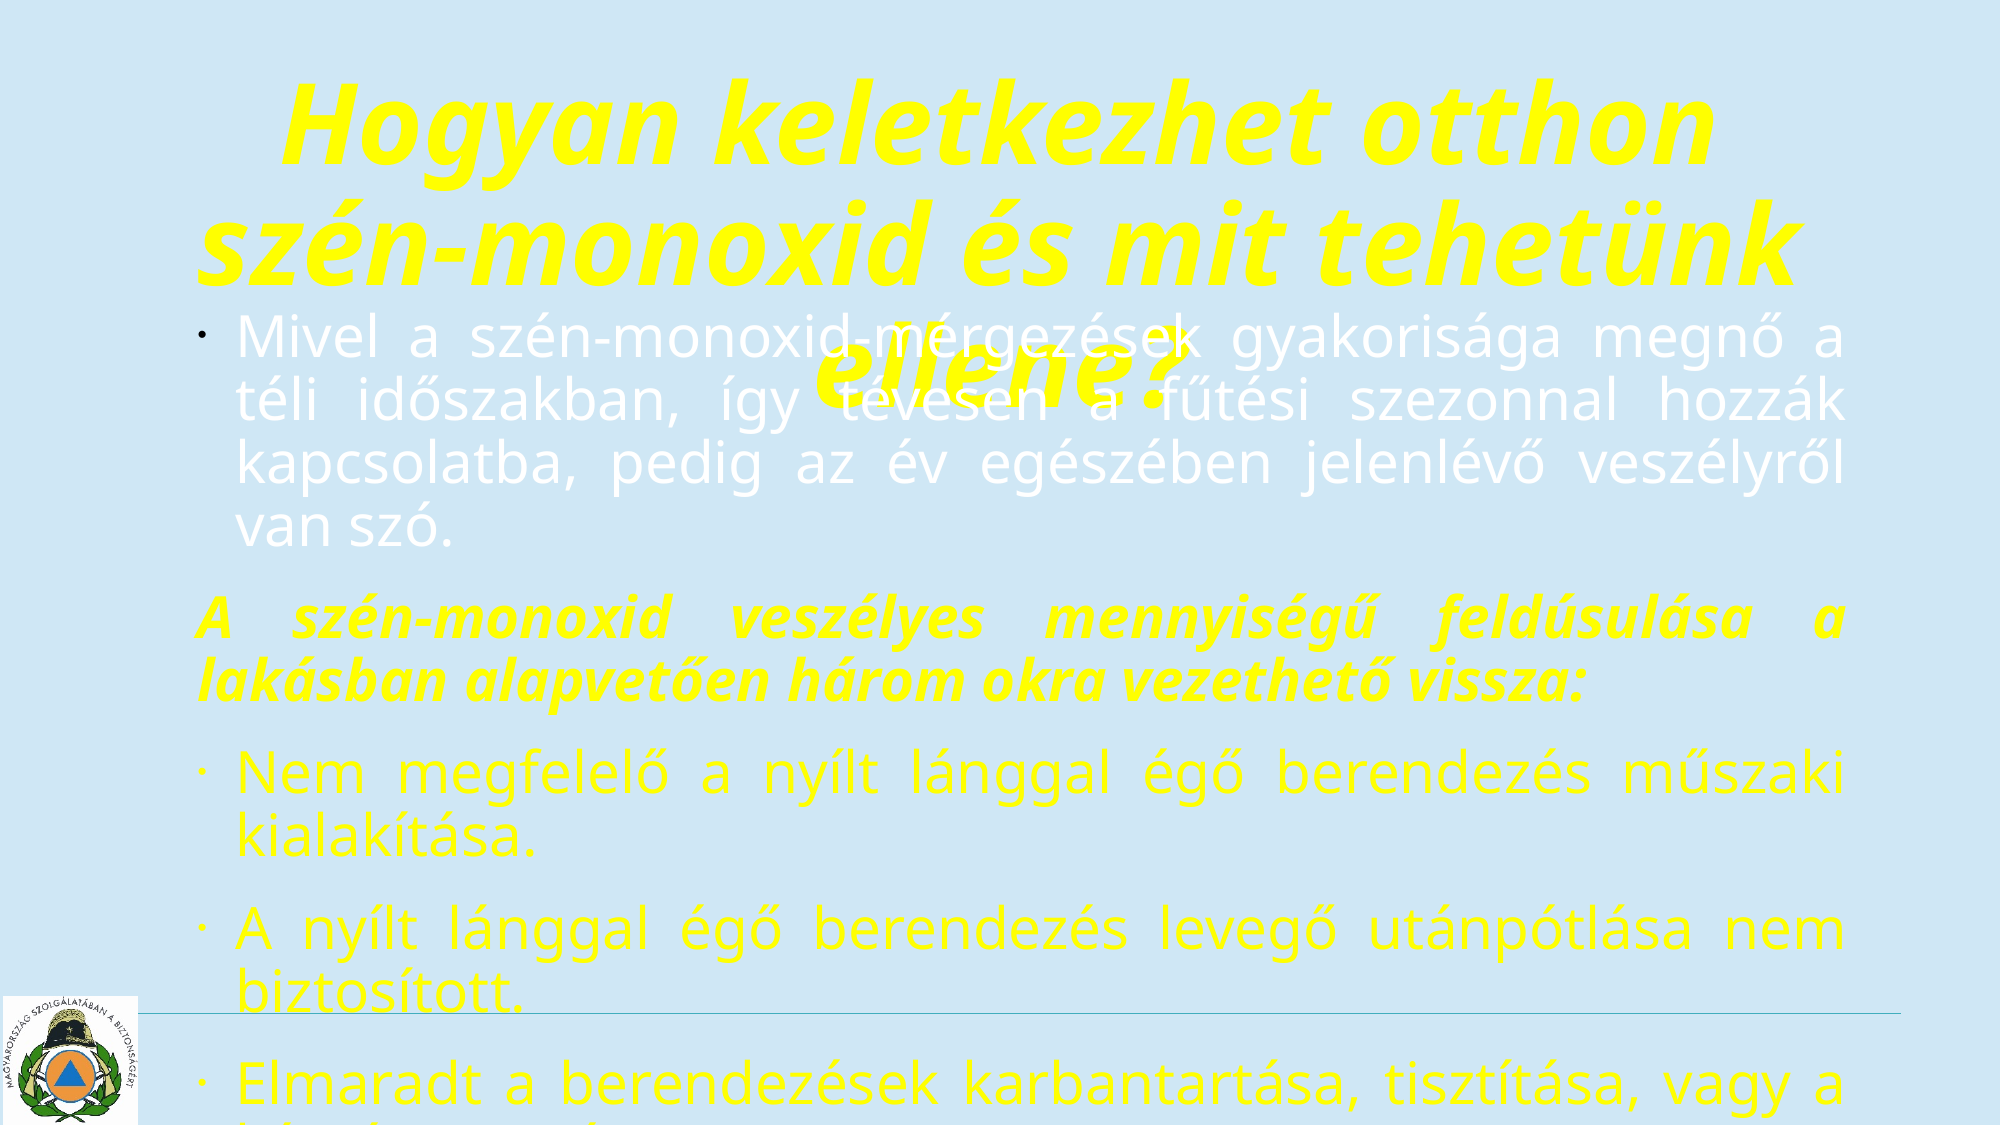

# Hogyan keletkezhet otthon szén-monoxid és mit tehetünk ellene?
Mivel a szén-monoxid-mérgezések gyakorisága megnő a téli időszakban, így tévesen a fűtési szezonnal hozzák kapcsolatba, pedig az év egészében jelenlévő veszélyről van szó.
A szén-monoxid veszélyes mennyiségű feldúsulása a lakásban alapvetően három okra vezethető vissza:
Nem megfelelő a nyílt lánggal égő berendezés műszaki kialakítása.
A nyílt lánggal égő berendezés levegő utánpótlása nem biztosított.
Elmaradt a berendezések karbantartása, tisztítása, vagy a kéményseprés